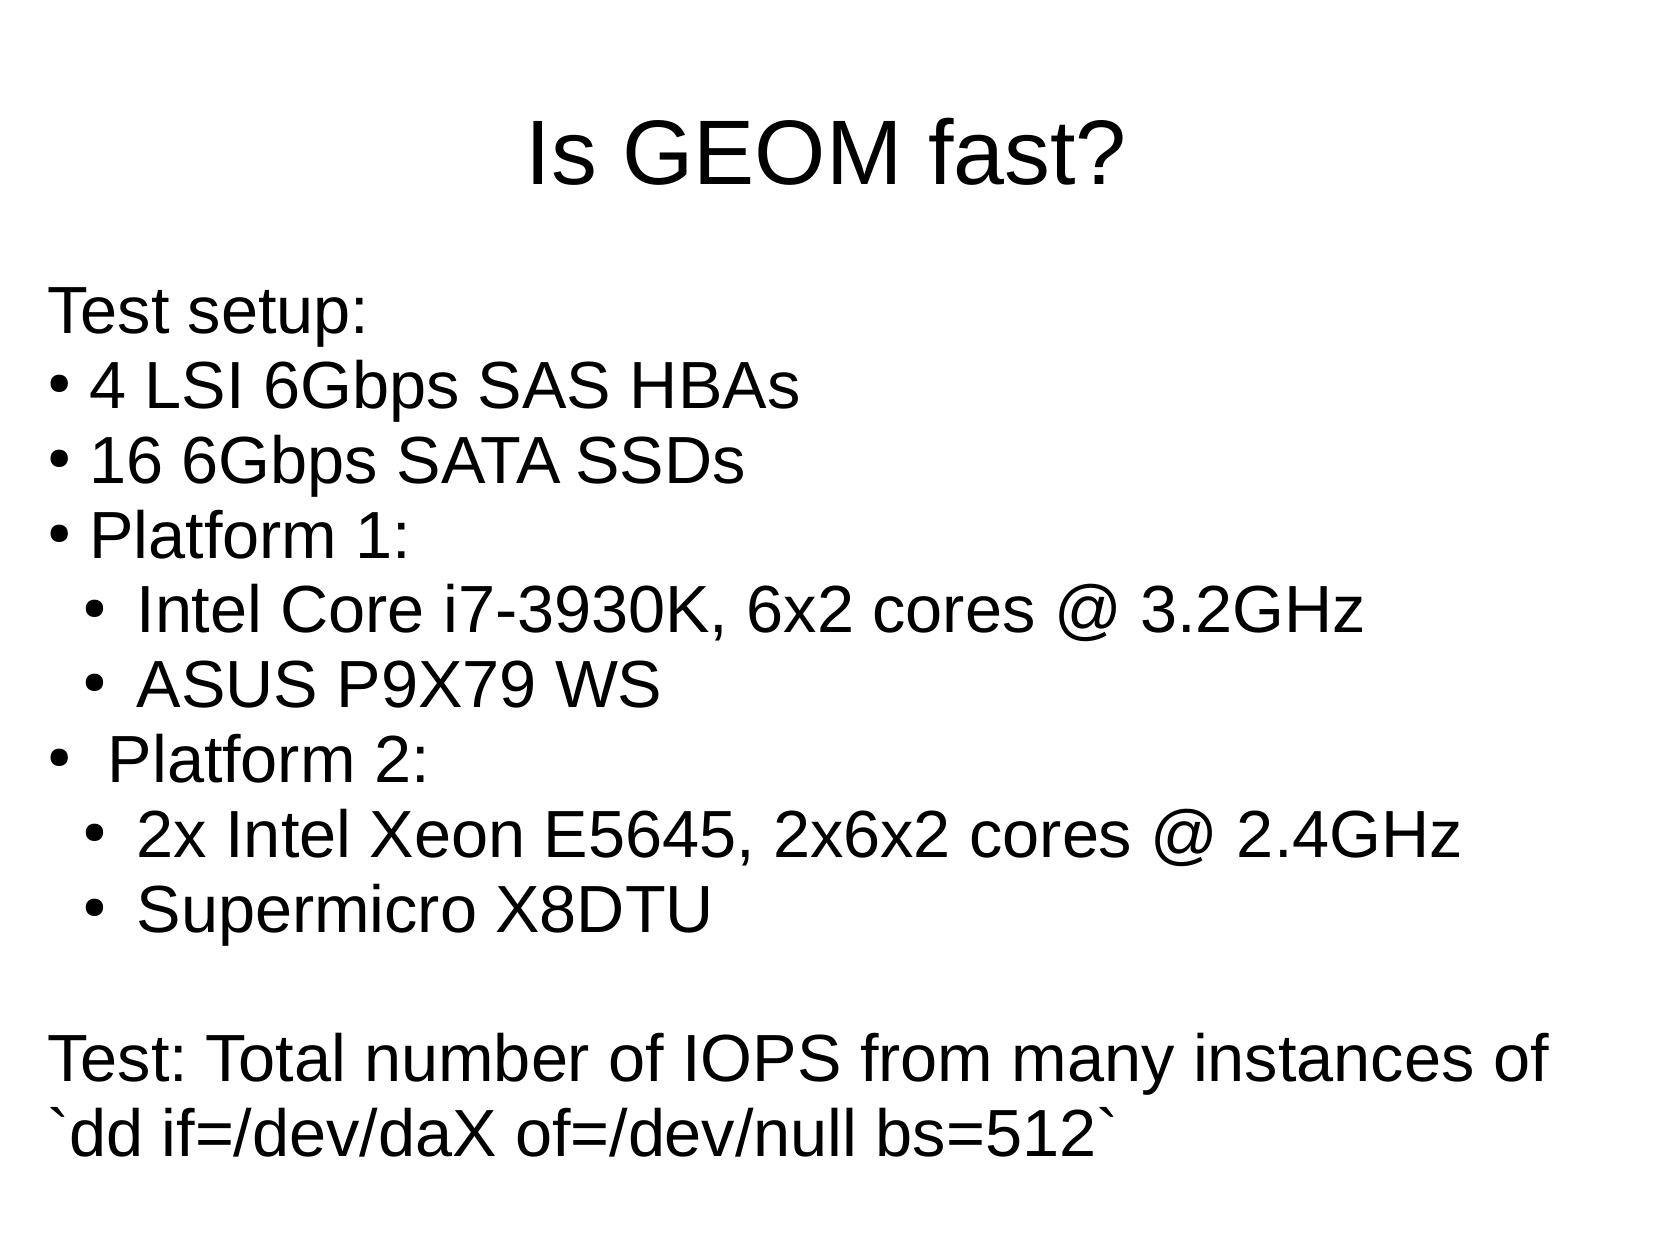

Is GEOM fast?
# Test setup:
 4 LSI 6Gbps SAS HBAs
 16 6Gbps SATA SSDs
 Platform 1:
 Intel Core i7-3930K, 6x2 cores @ 3.2GHz
 ASUS P9X79 WS
 Platform 2:
 2x Intel Xeon E5645, 2x6x2 cores @ 2.4GHz
 Supermicro X8DTU
Test: Total number of IOPS from many instances of
`dd if=/dev/daX of=/dev/null bs=512`